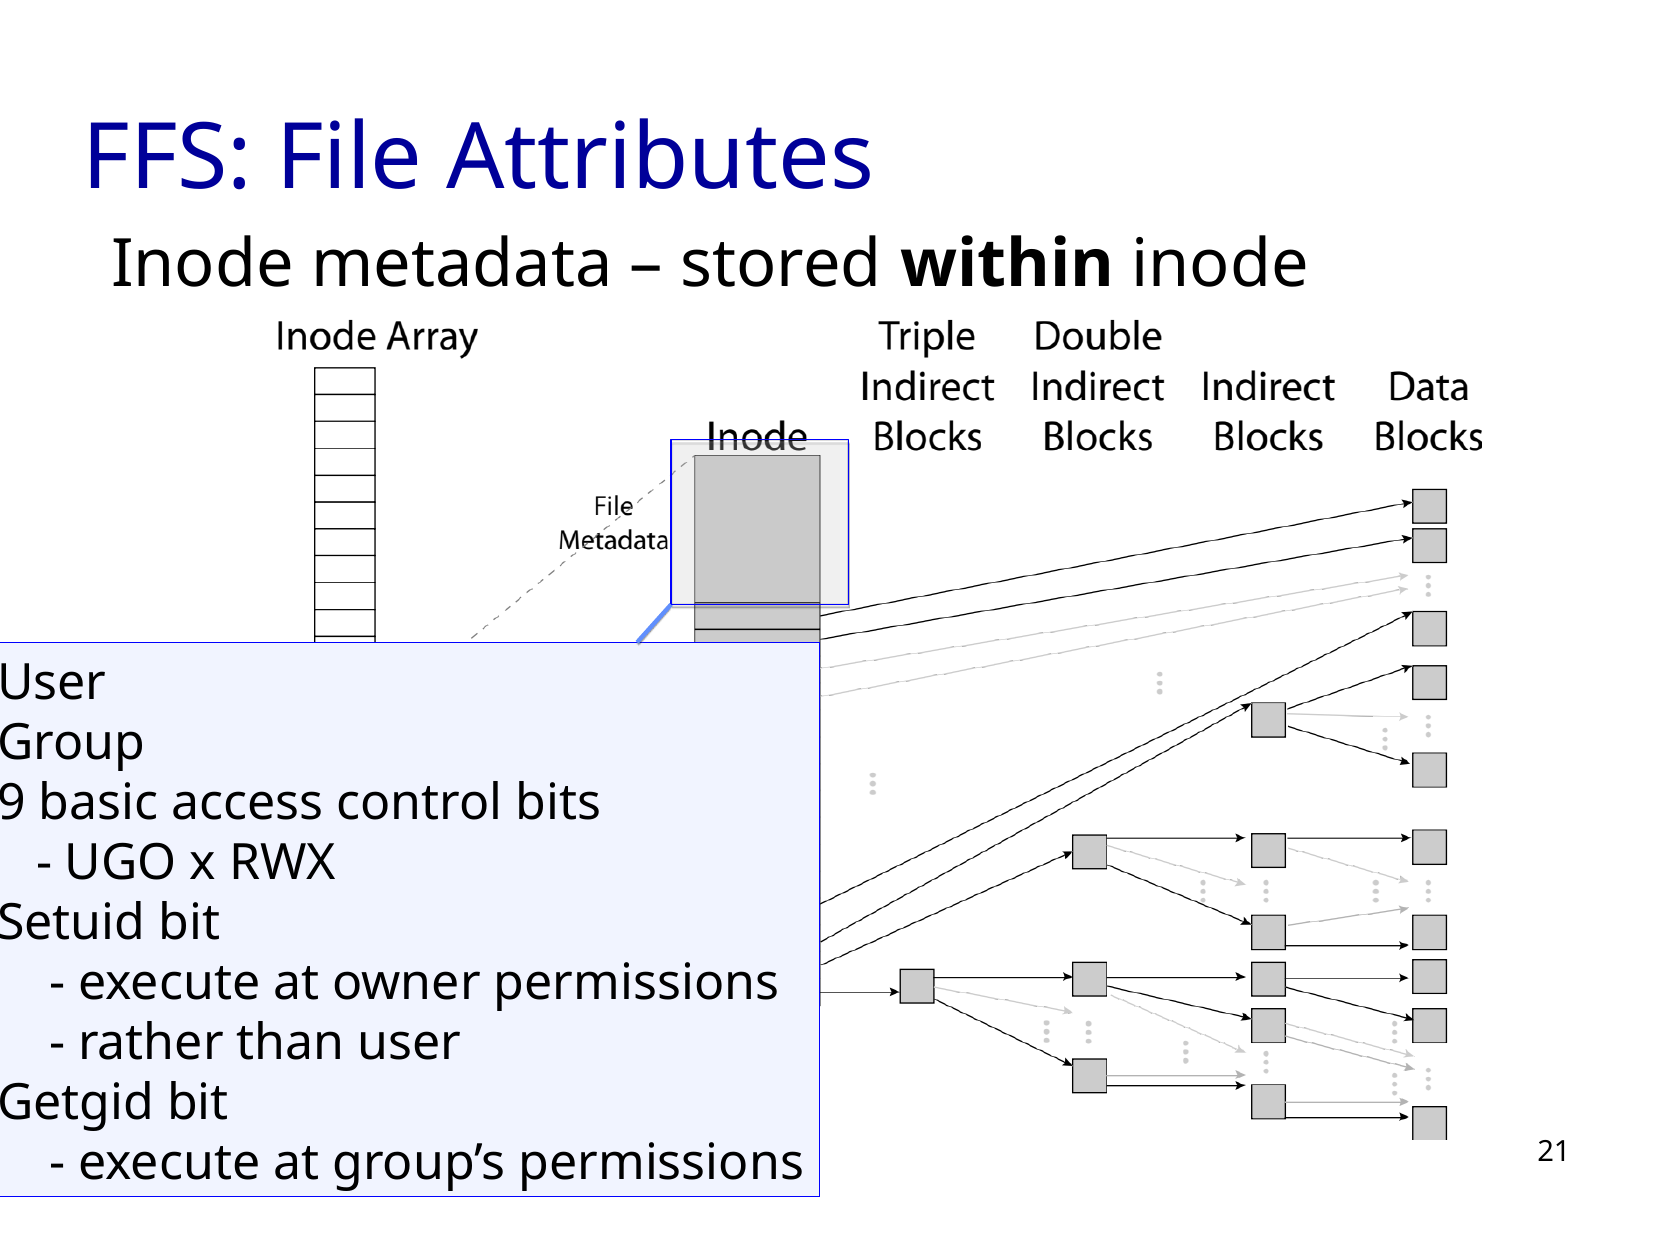

# FFS: File Attributes
Inode metadata – stored within inode
User
Group
9 basic access control bits
 - UGO x RWX
Setuid bit
 - execute at owner permissions
 - rather than user
Getgid bit
 - execute at group’s permissions
21